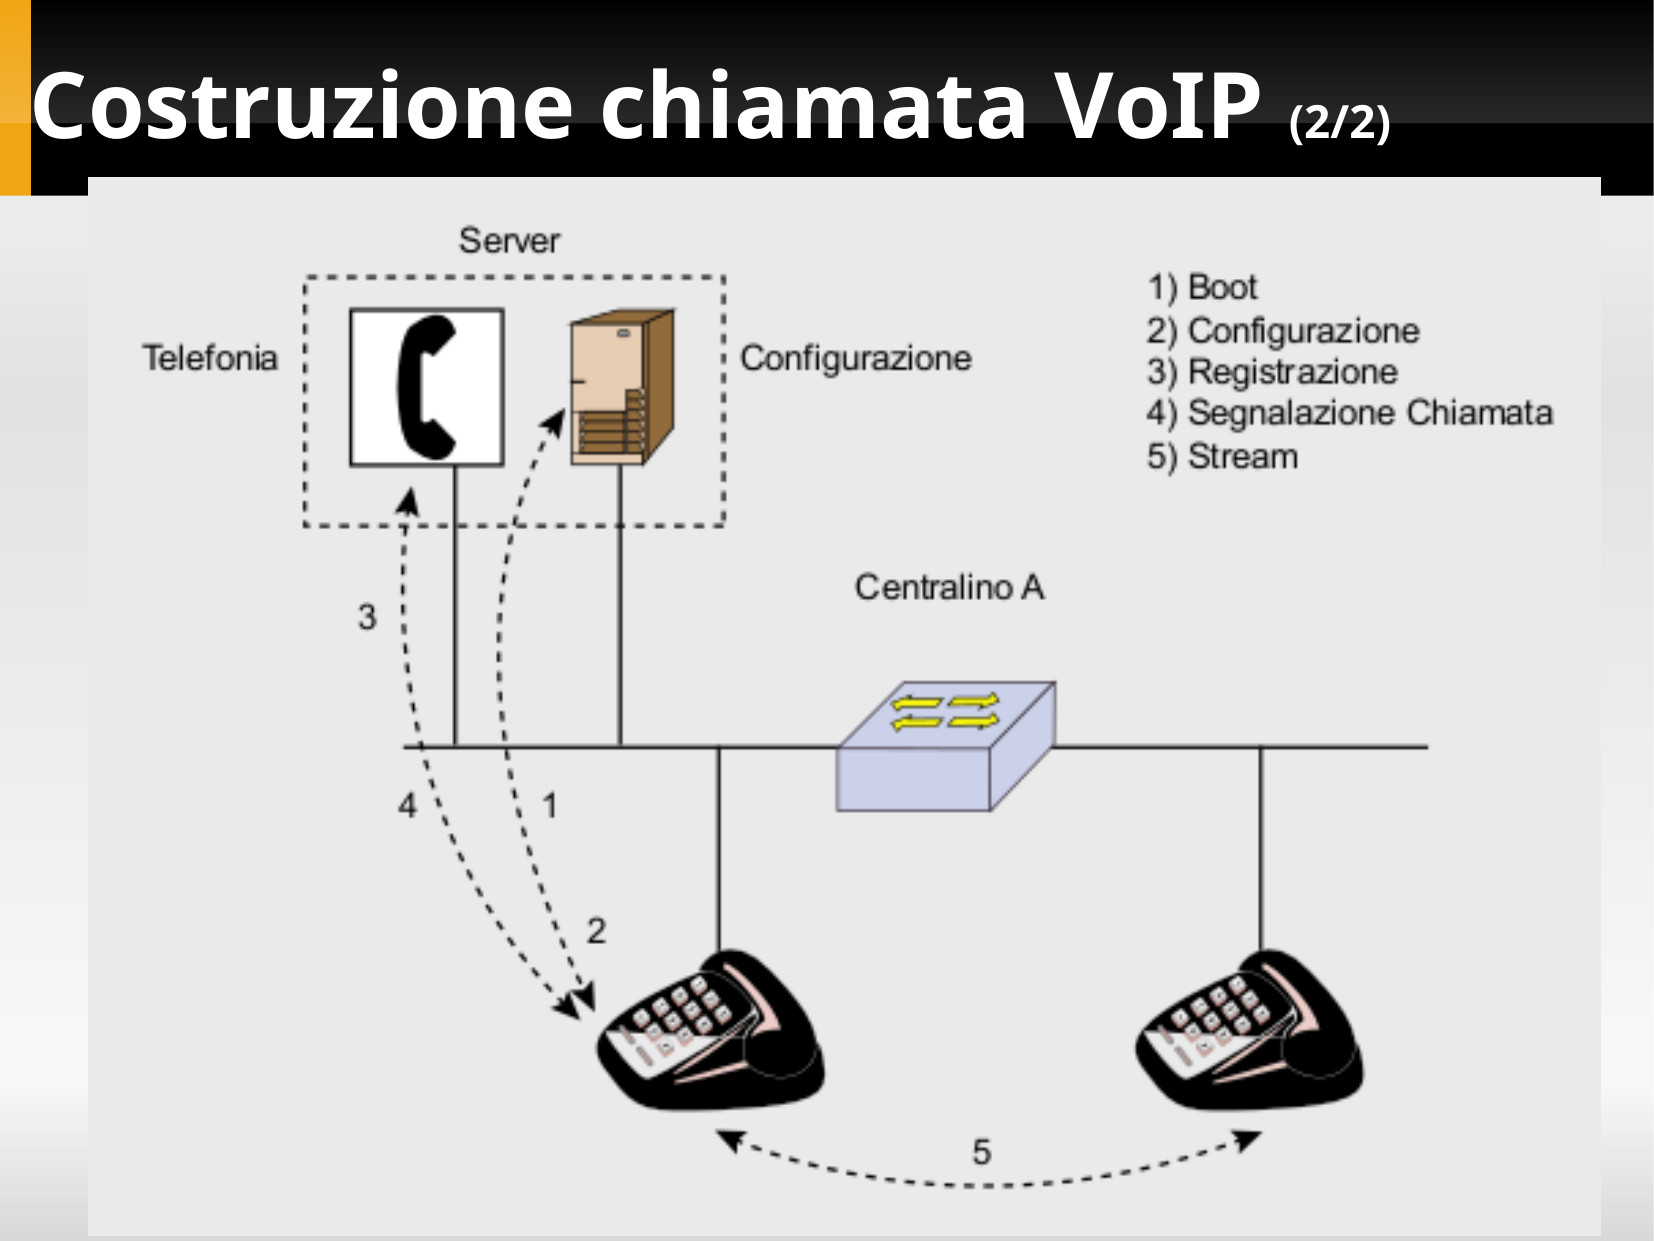

# Costruzione chiamata VoIP (2/2)
Fase di segnalazione
Il telefono riceve i file di configurazione dal configuration server.
Il telefono diviene operativo e scambia informazioni relative alla gestione delle chiamate (ID chiamante, ID chiamato, fine conversazione) con il server.
Dal momento in cui si solleva la cornetta e si compone il numero, il server negozia l'instradamento verso il terminale richiesto.
Fase di conversazione
Si instaura la conversazione vera e propria fra i due telefoni e la voce campionata viene scambiata con il protocollo RTP (Real-time Transport Protocol).